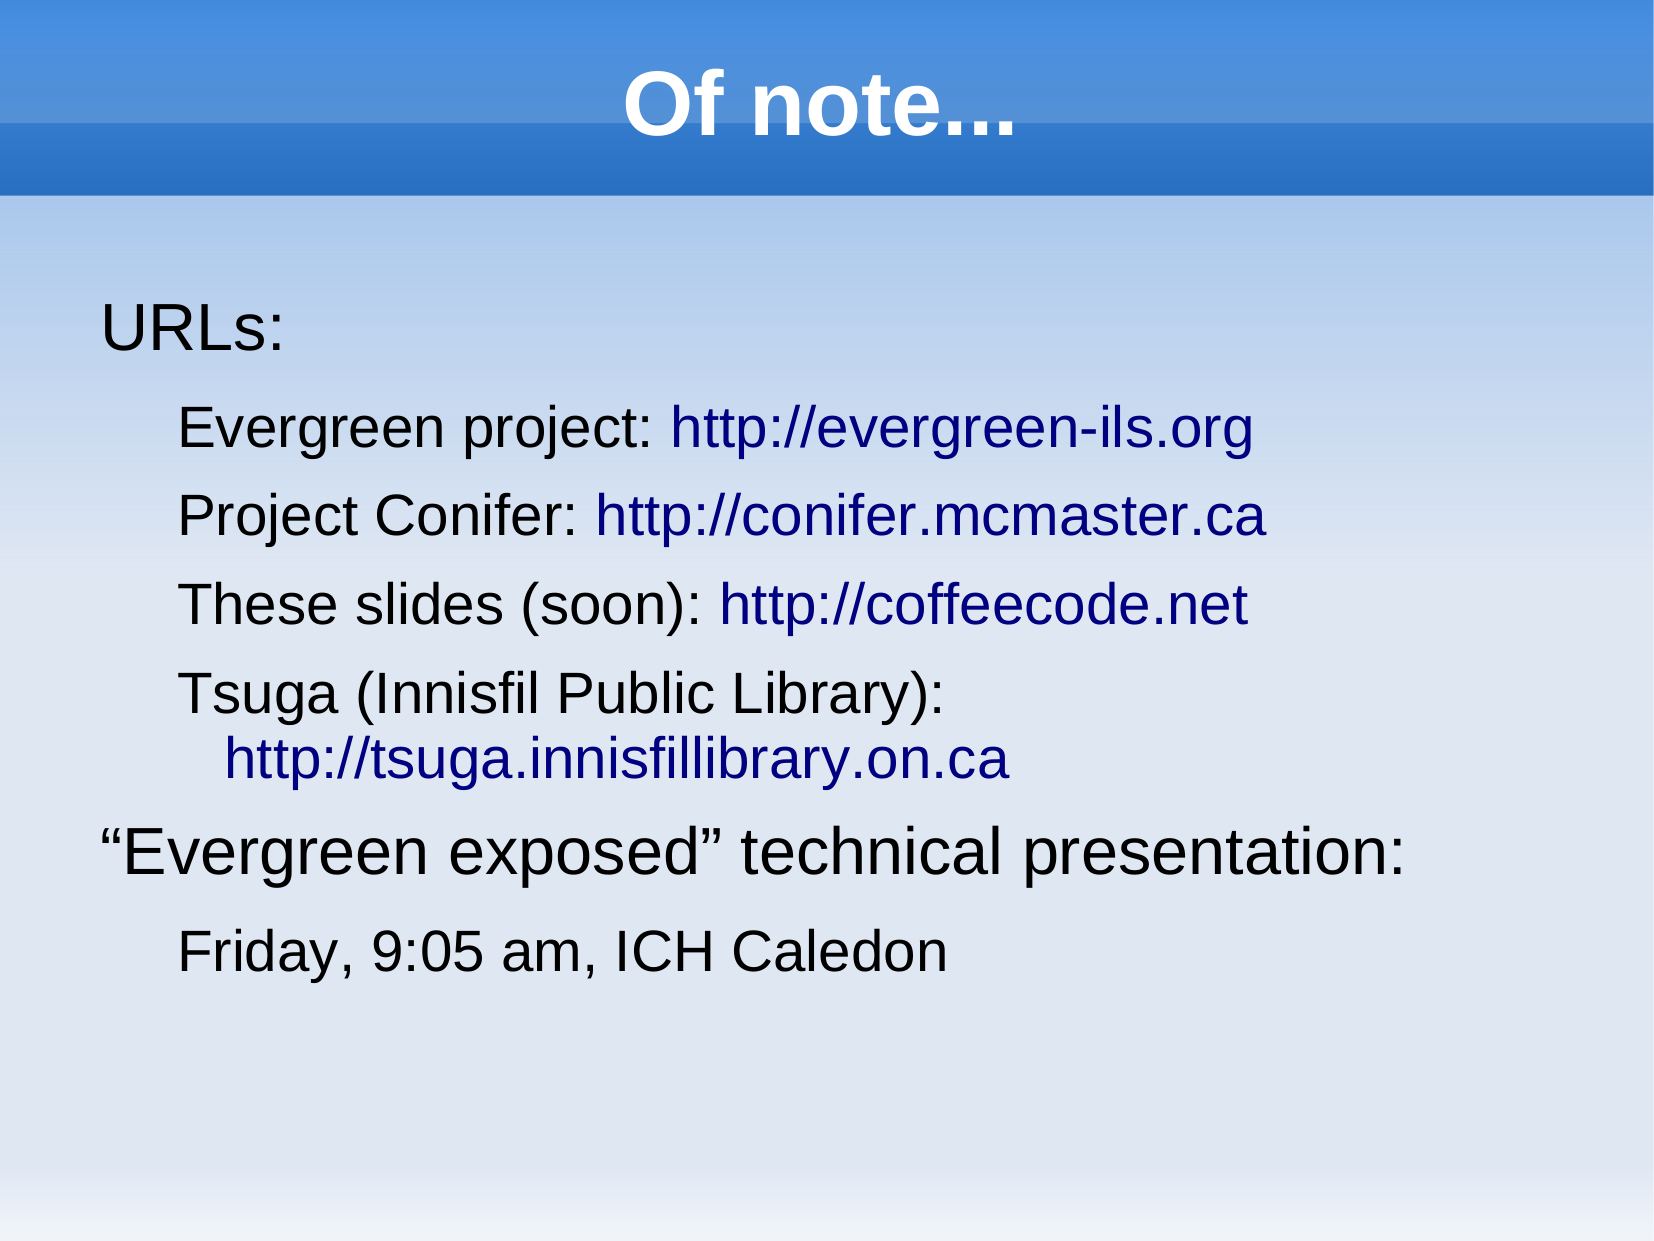

# Of note...
URLs:
Evergreen project: http://evergreen-ils.org
Project Conifer: http://conifer.mcmaster.ca
These slides (soon): http://coffeecode.net
Tsuga (Innisfil Public Library): http://tsuga.innisfillibrary.on.ca
“Evergreen exposed” technical presentation:
Friday, 9:05 am, ICH Caledon